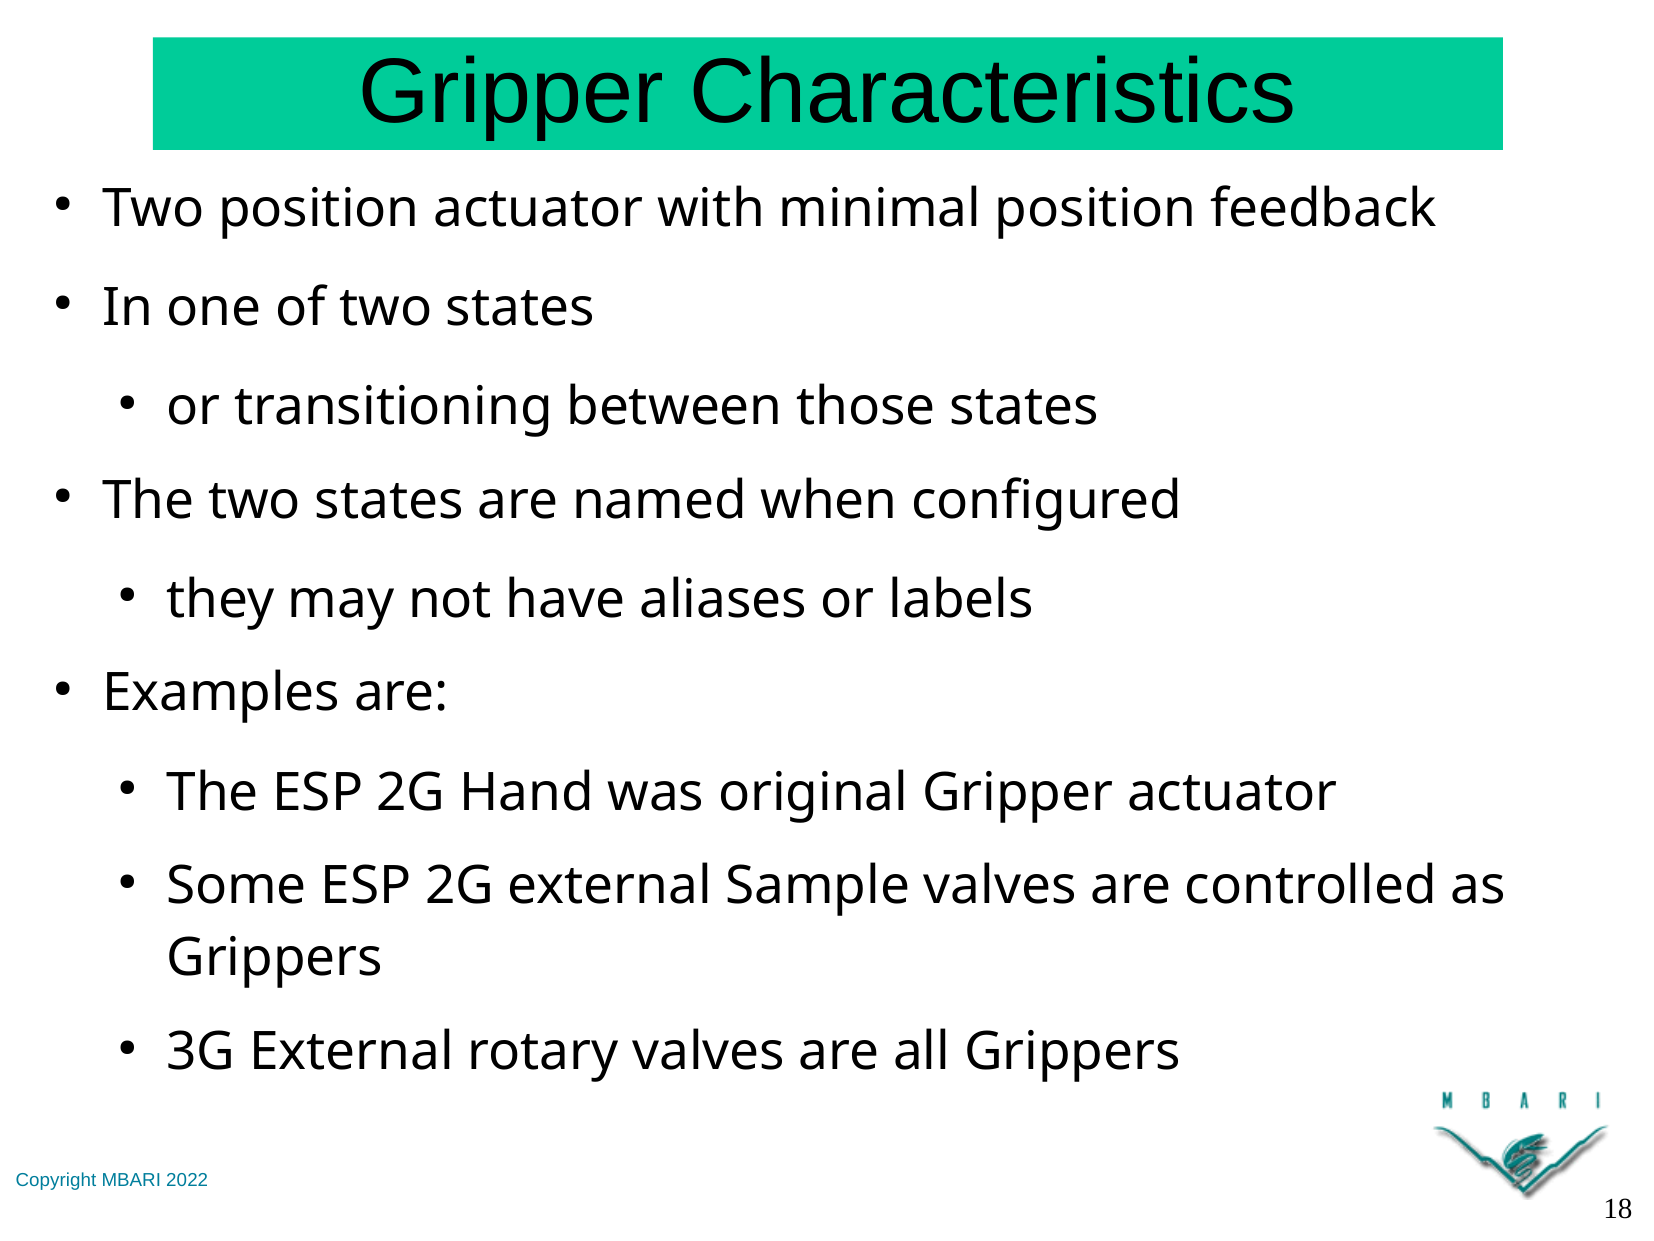

Gripper Characteristics
# Two position actuator with minimal position feedback
In one of two states
or transitioning between those states
The two states are named when configured
they may not have aliases or labels
Examples are:
The ESP 2G Hand was original Gripper actuator
Some ESP 2G external Sample valves are controlled as Grippers
3G External rotary valves are all Grippers